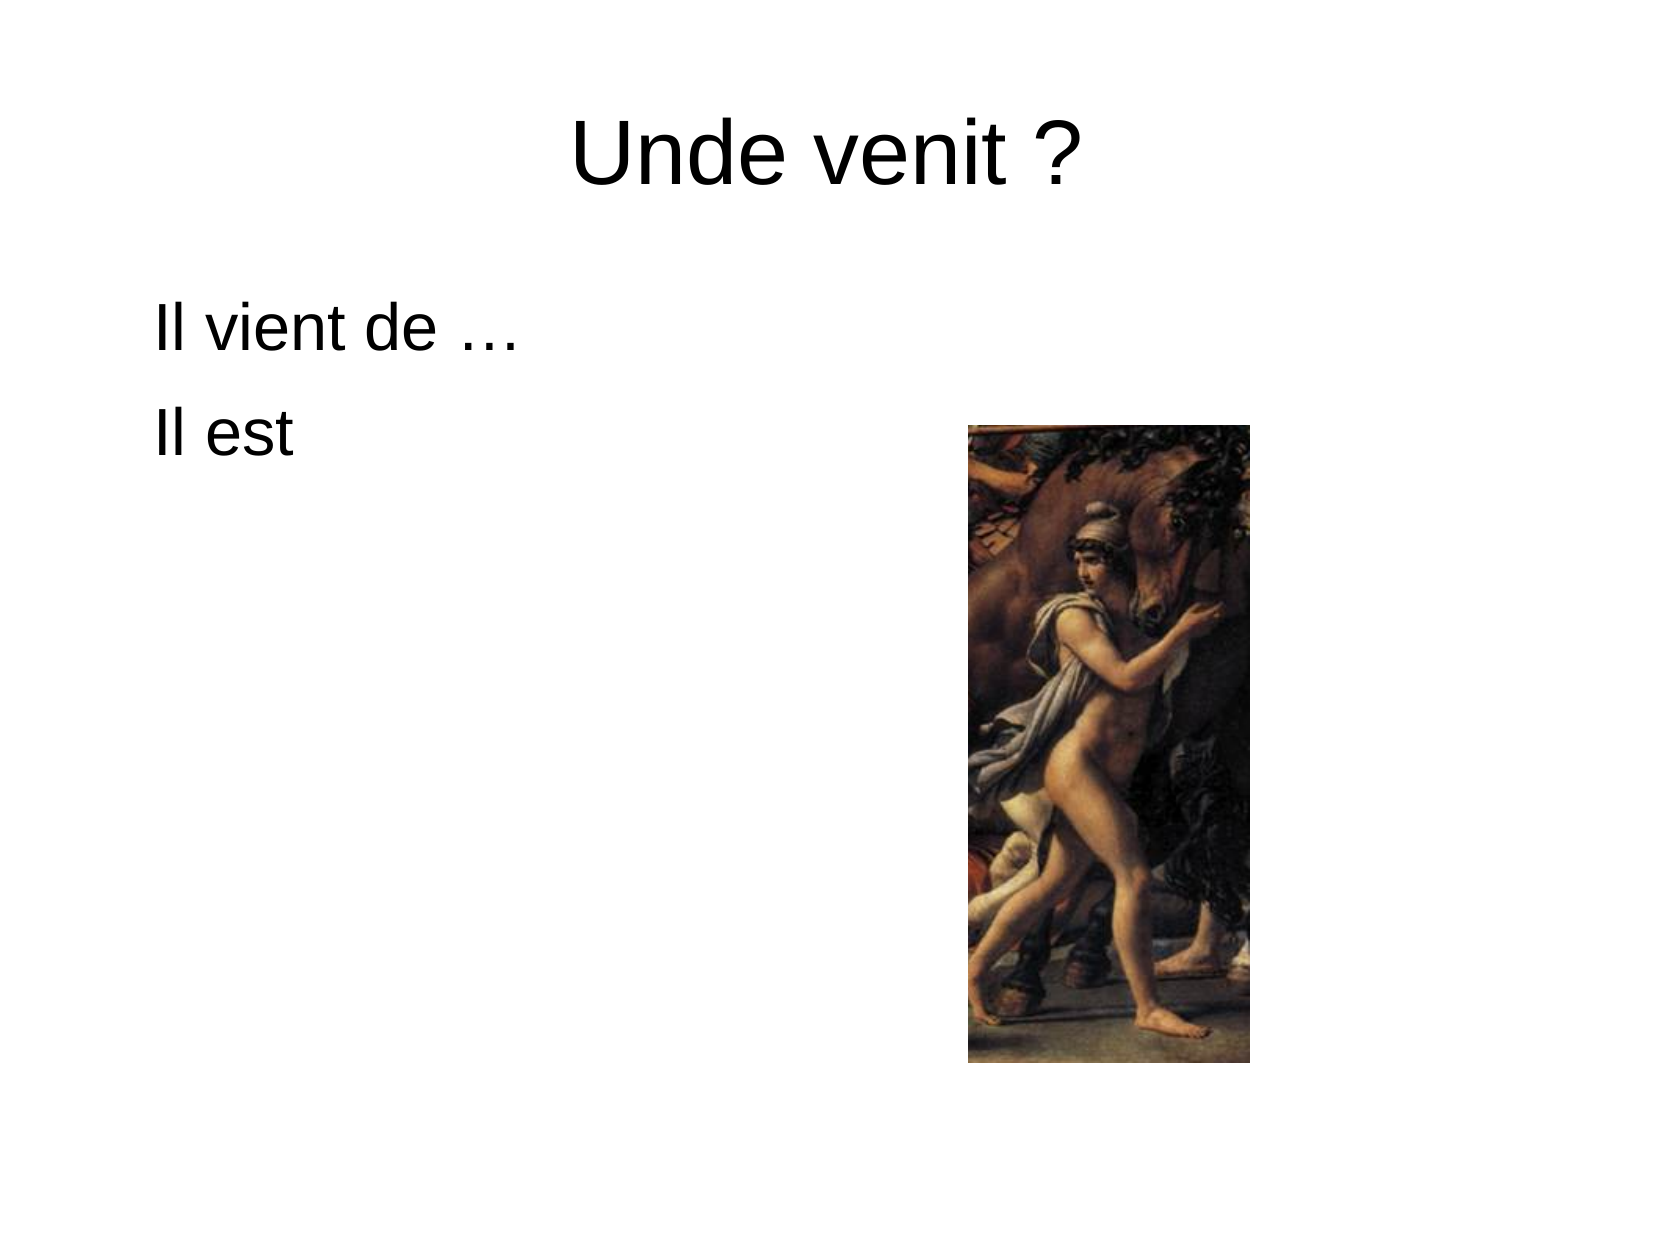

# Unde venit ?
Il vient de …
Il est